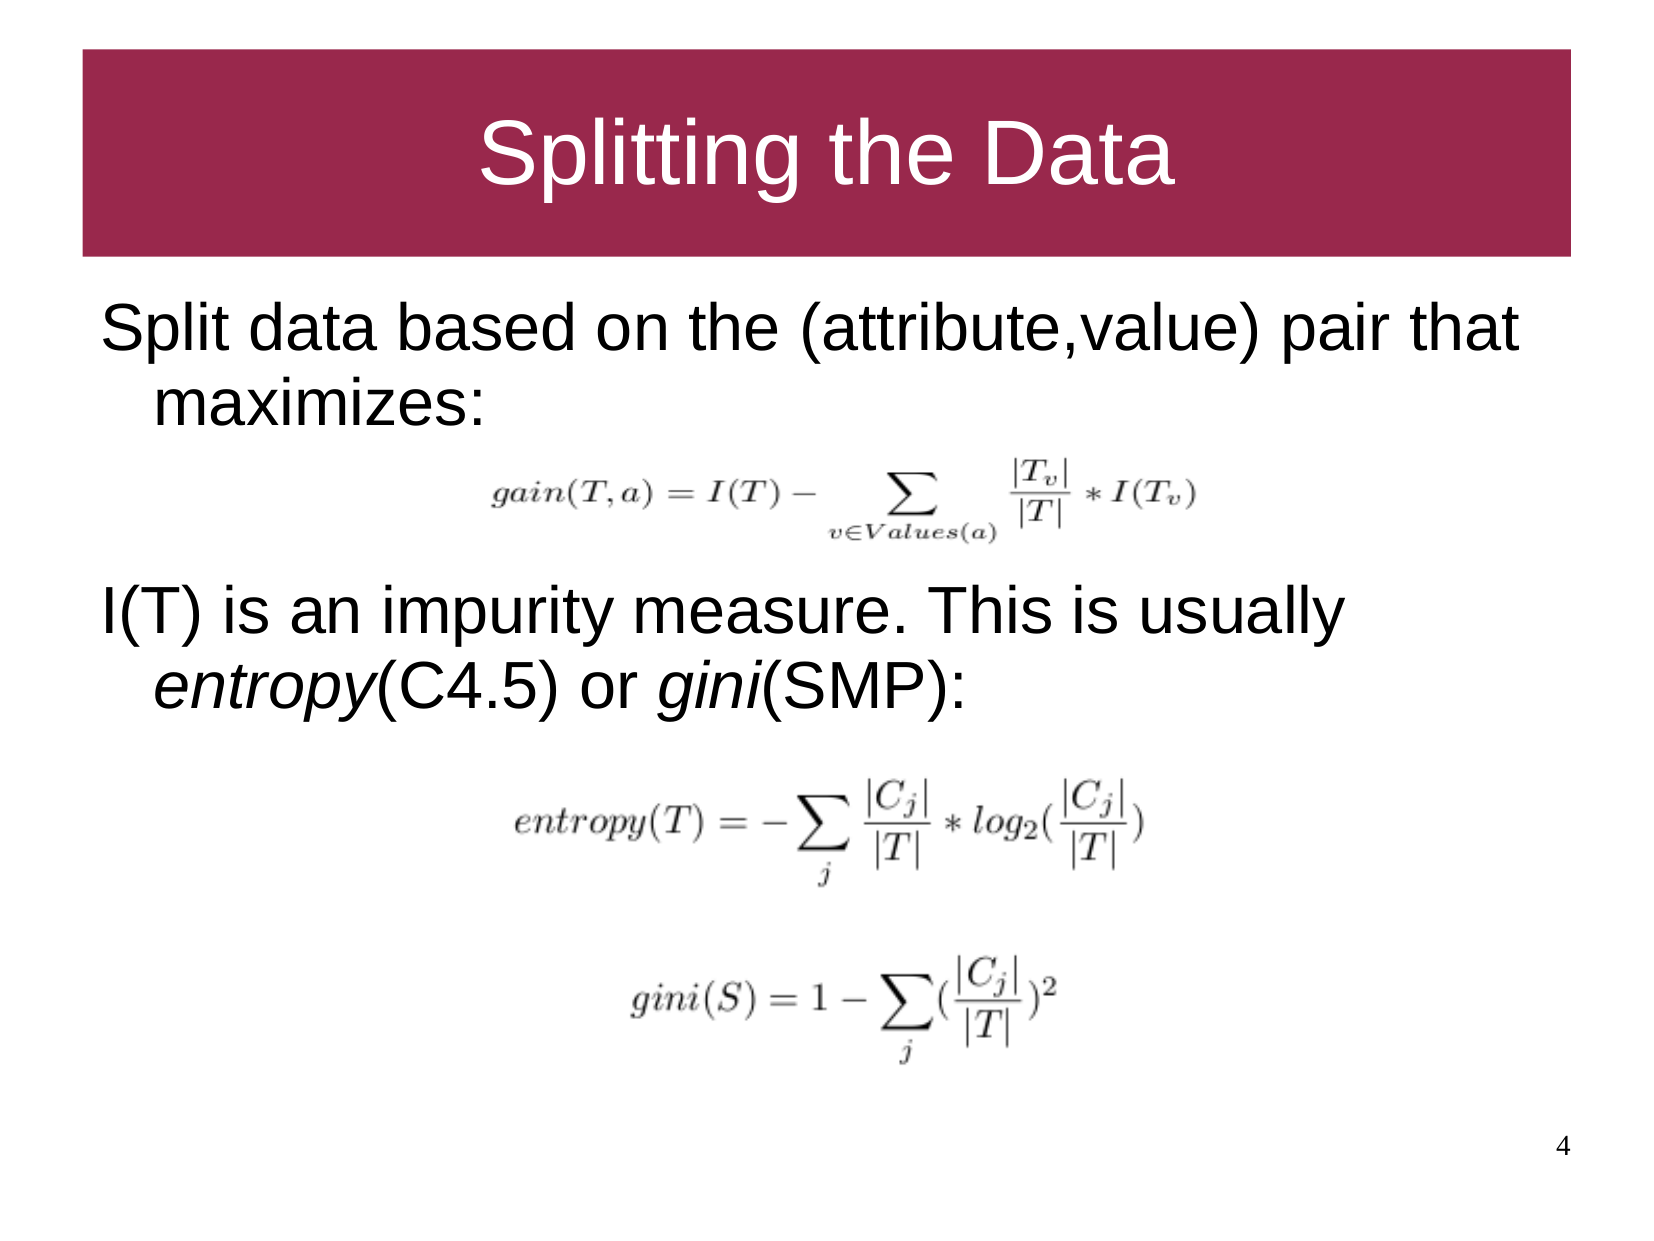

# Splitting the Data
Split data based on the (attribute,value) pair that maximizes:
I(T) is an impurity measure. This is usually entropy(C4.5) or gini(SMP):
4